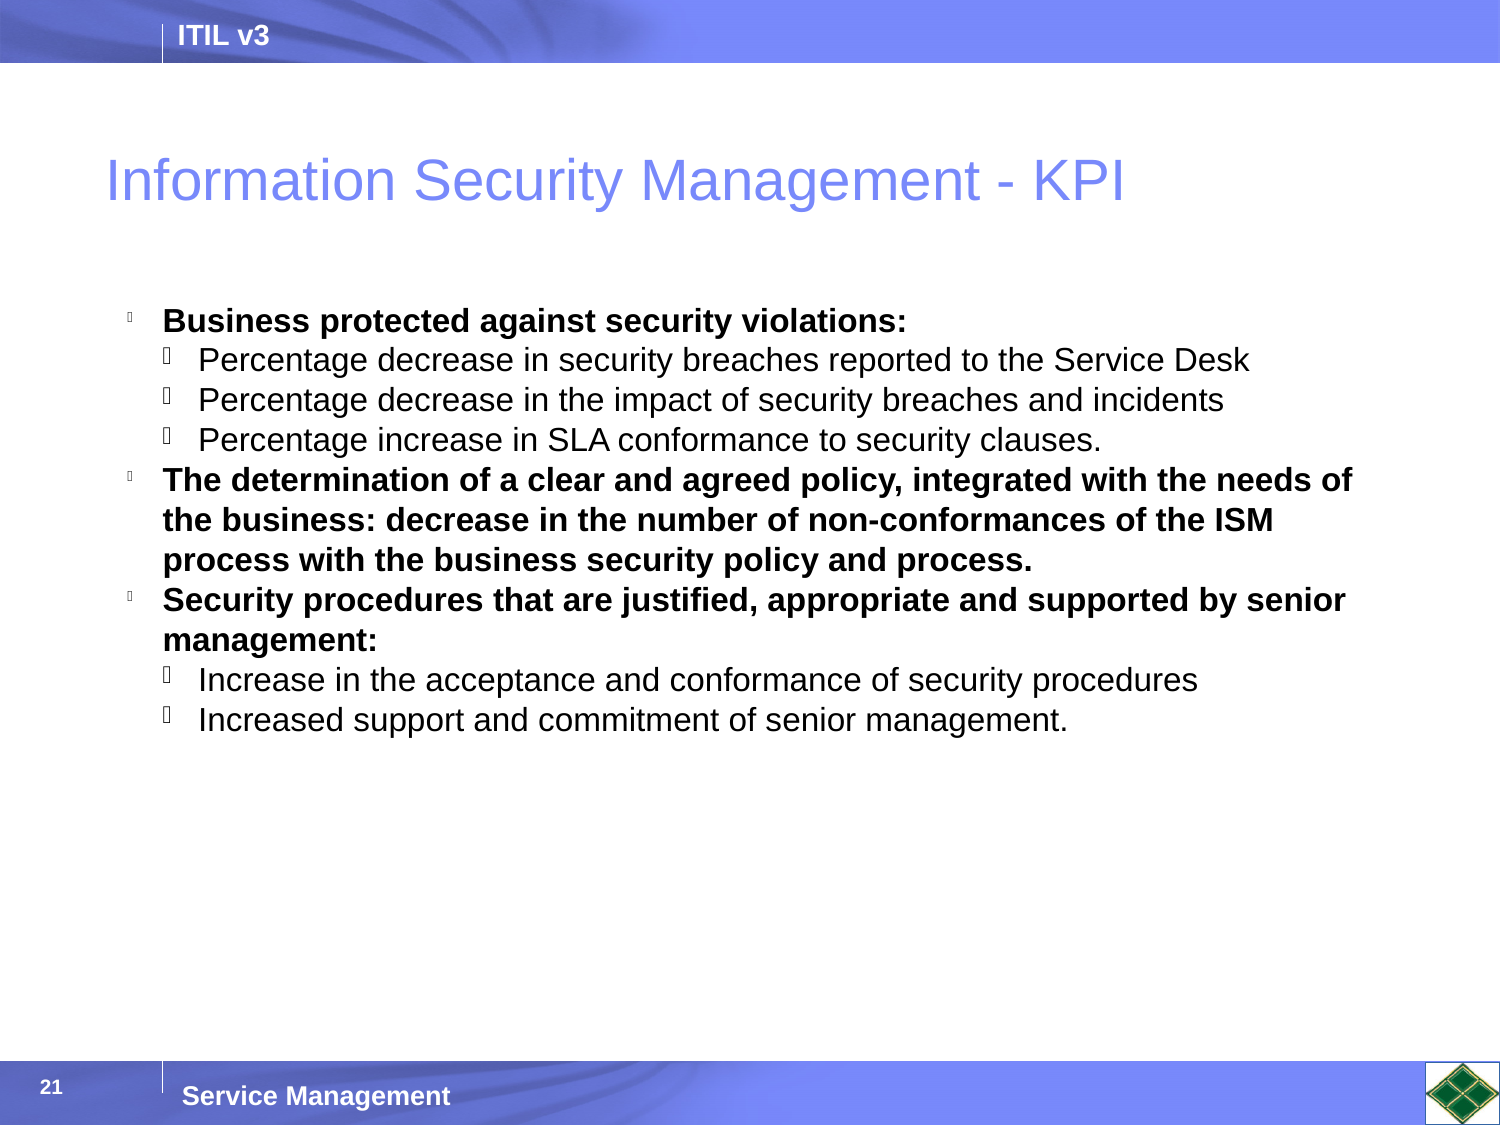

Information Security Management - KPI
Business protected against security violations:
Percentage decrease in security breaches reported to the Service Desk
Percentage decrease in the impact of security breaches and incidents
Percentage increase in SLA conformance to security clauses.
The determination of a clear and agreed policy, integrated with the needs of the business: decrease in the number of non-conformances of the ISM process with the business security policy and process.
Security procedures that are justified, appropriate and supported by senior management:
Increase in the acceptance and conformance of security procedures
Increased support and commitment of senior management.